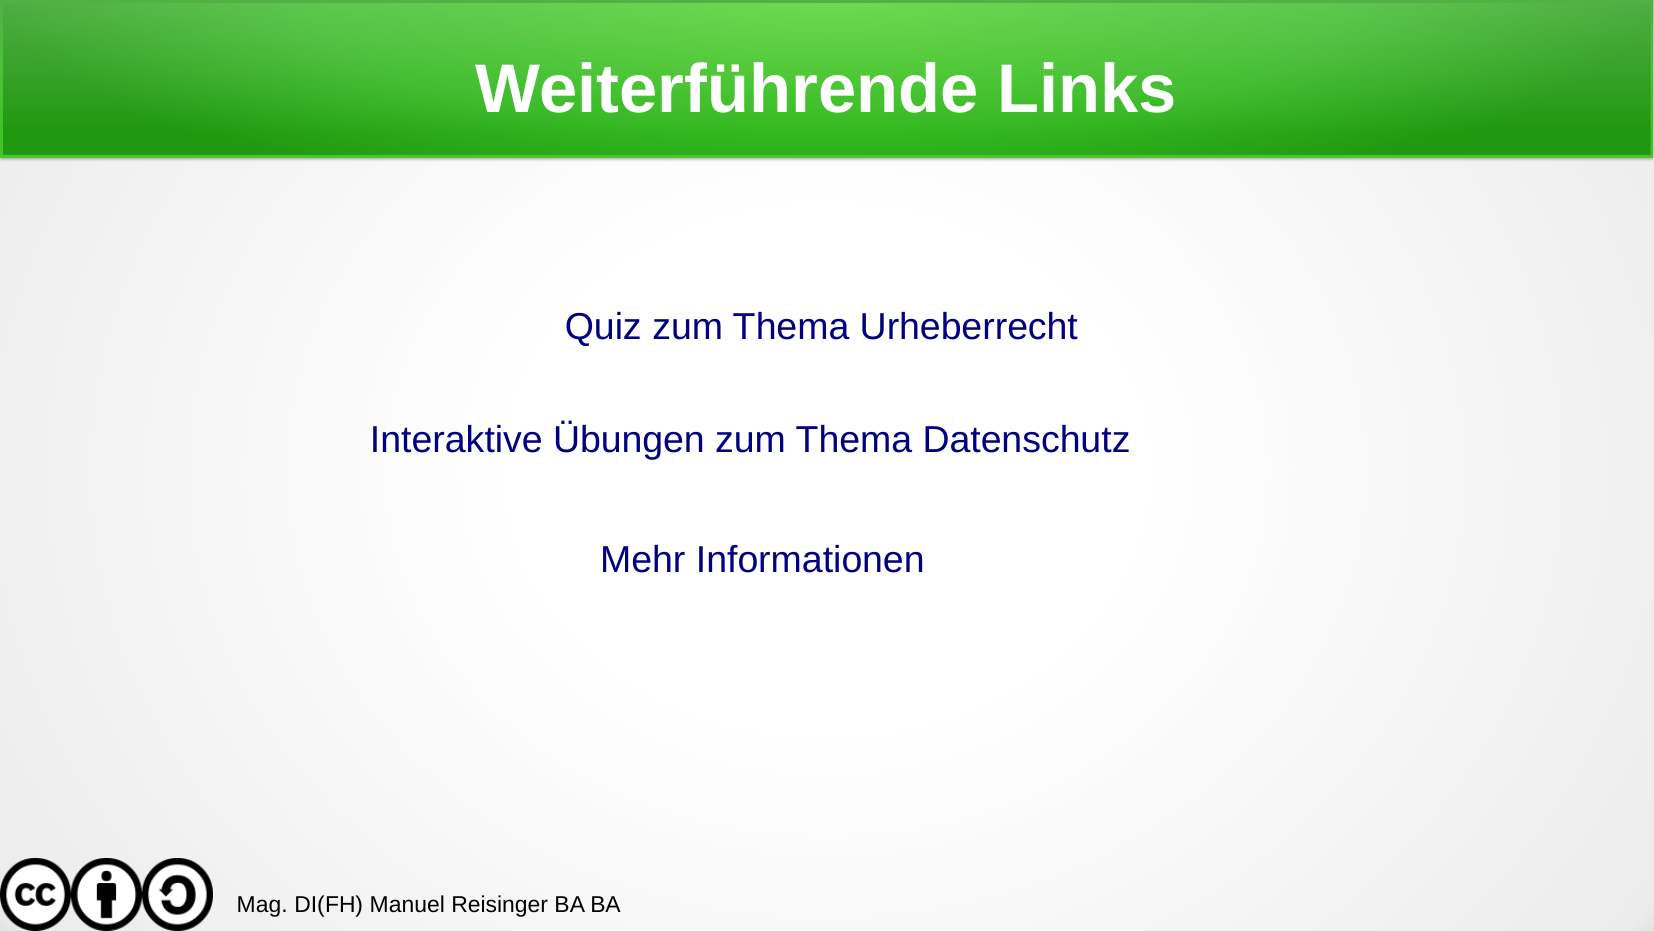

# Weiterführende Links
Quiz zum Thema Urheberrecht
Interaktive Übungen zum Thema Datenschutz
Mehr Informationen